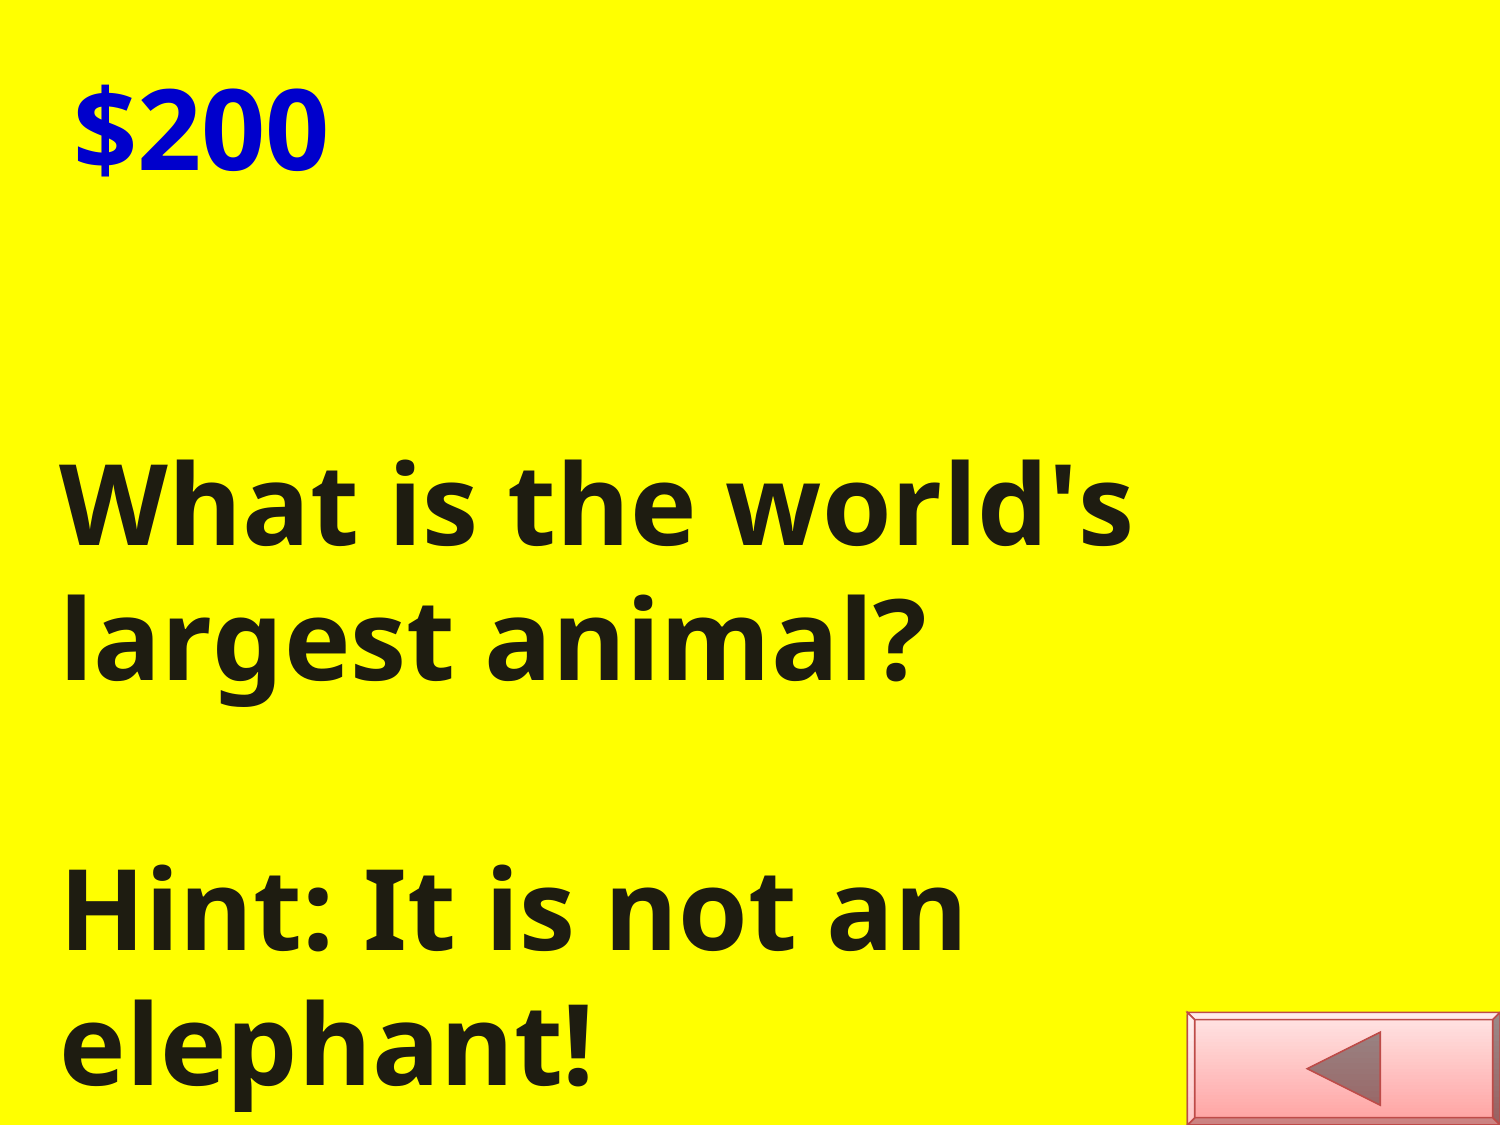

$200
What is the world's largest animal?
Hint: It is not an elephant!